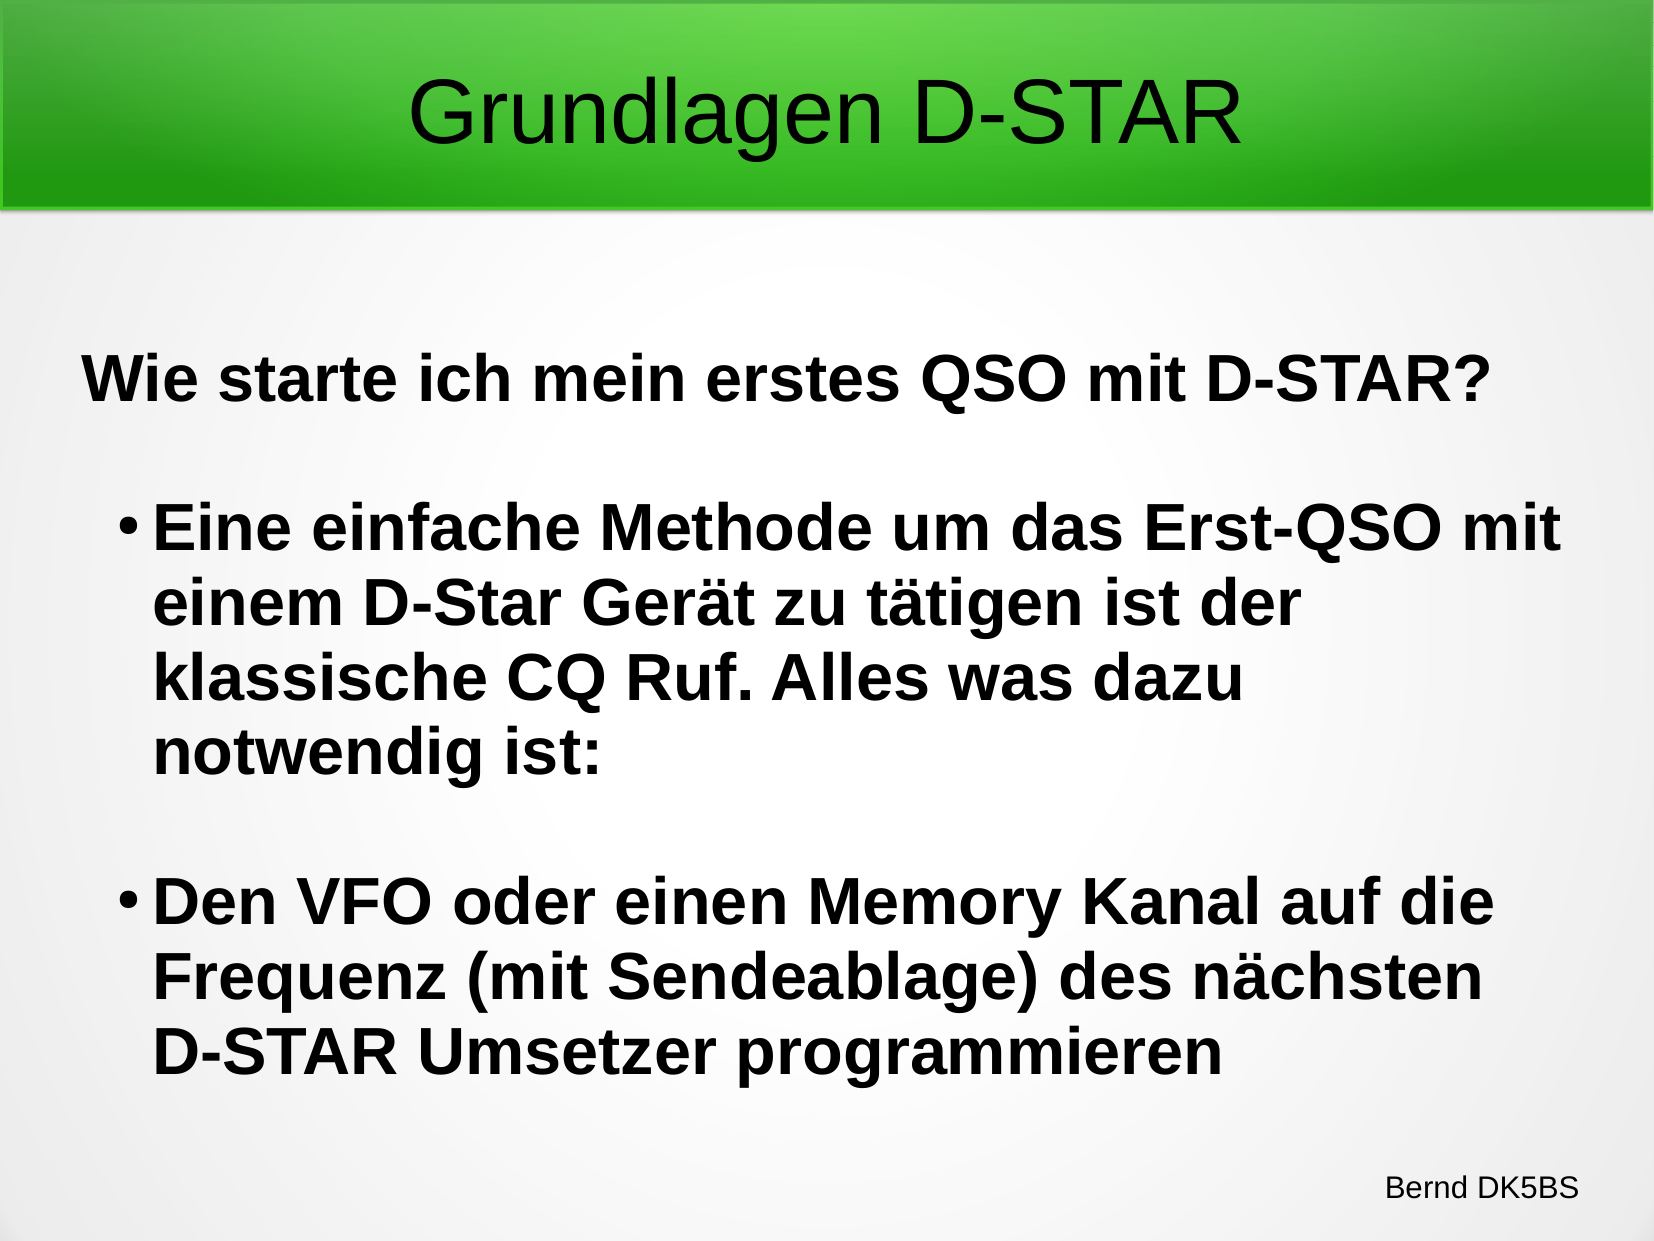

# Grundlagen D-STAR
Wie starte ich mein erstes QSO mit D-STAR?
Eine einfache Methode um das Erst-QSO mit einem D-Star Gerät zu tätigen ist der klassische CQ Ruf. Alles was dazu notwendig ist:
Den VFO oder einen Memory Kanal auf die Frequenz (mit Sendeablage) des nächsten D-STAR Umsetzer programmieren
Bernd DK5BS